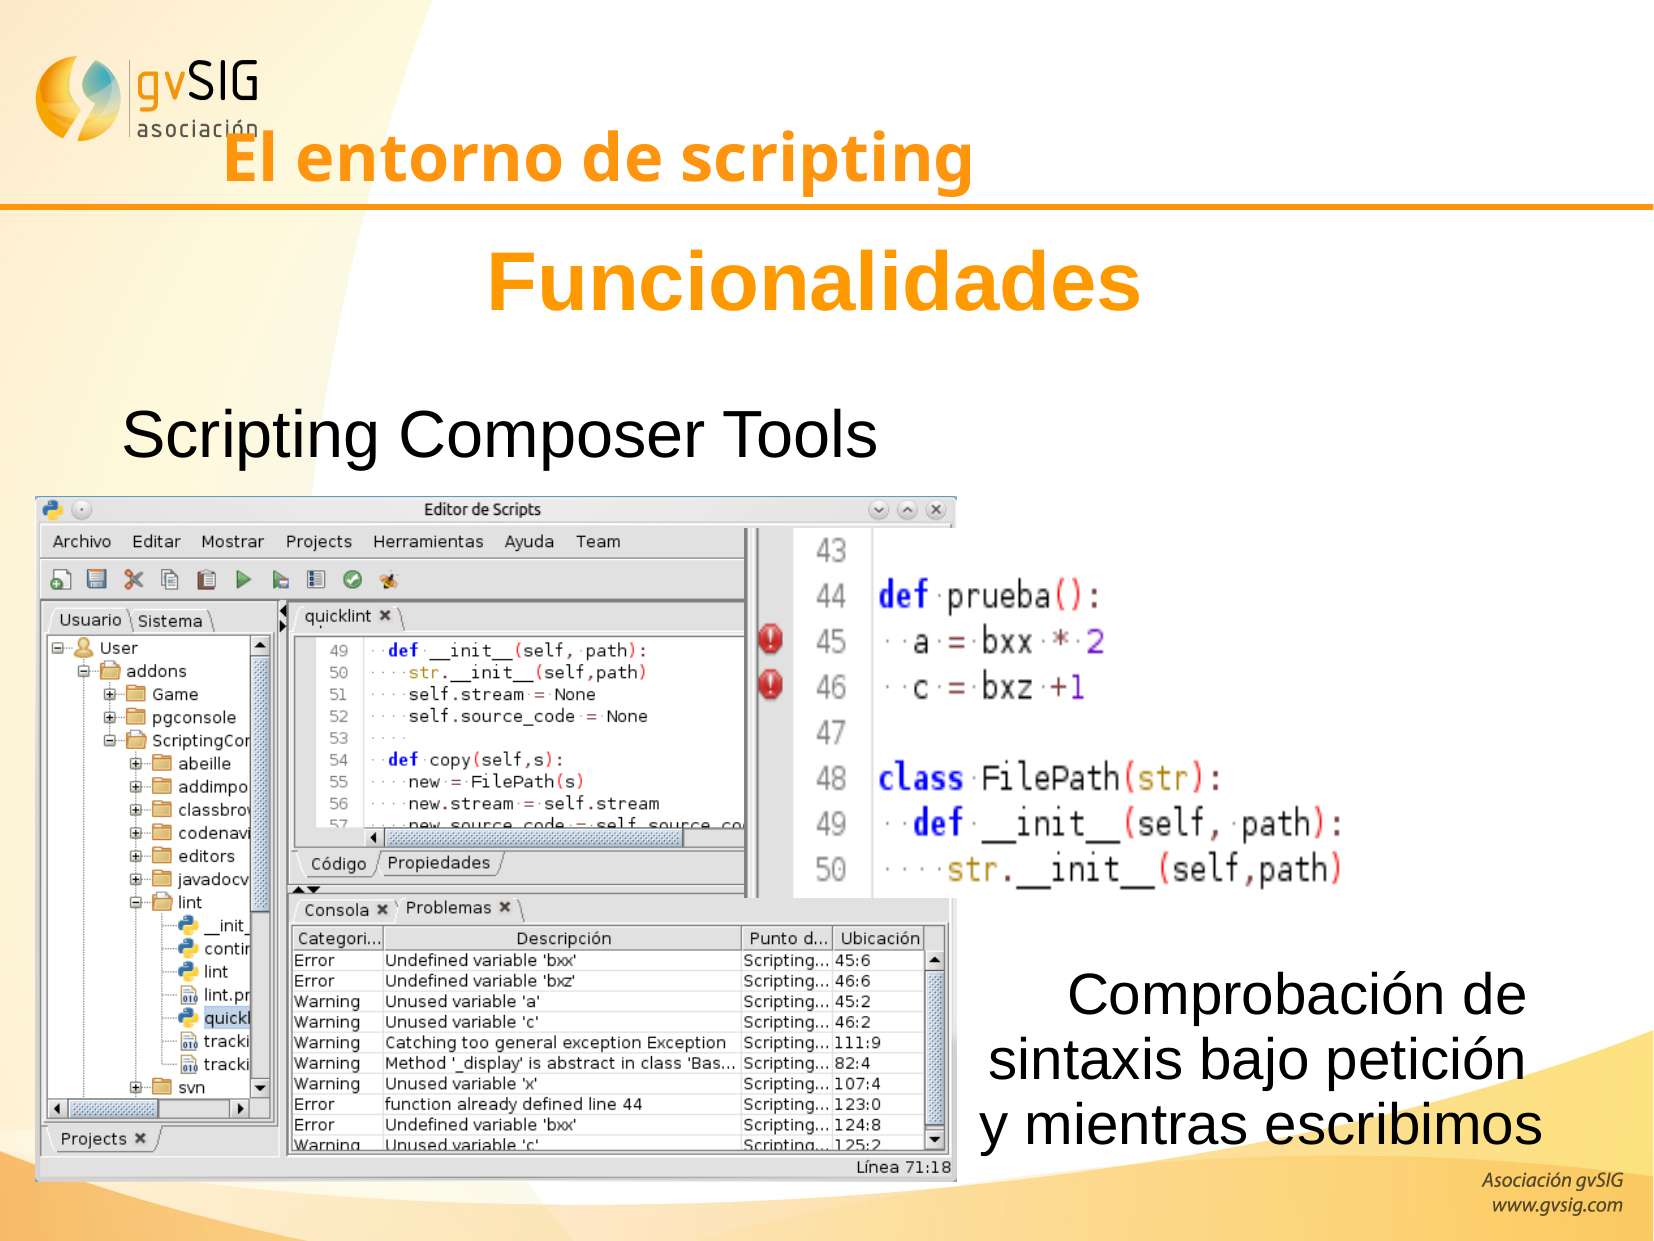

# El entorno de scripting
Funcionalidades
Scripting Composer Tools
Comprobación de
sintaxis bajo petición
y mientras escribimos